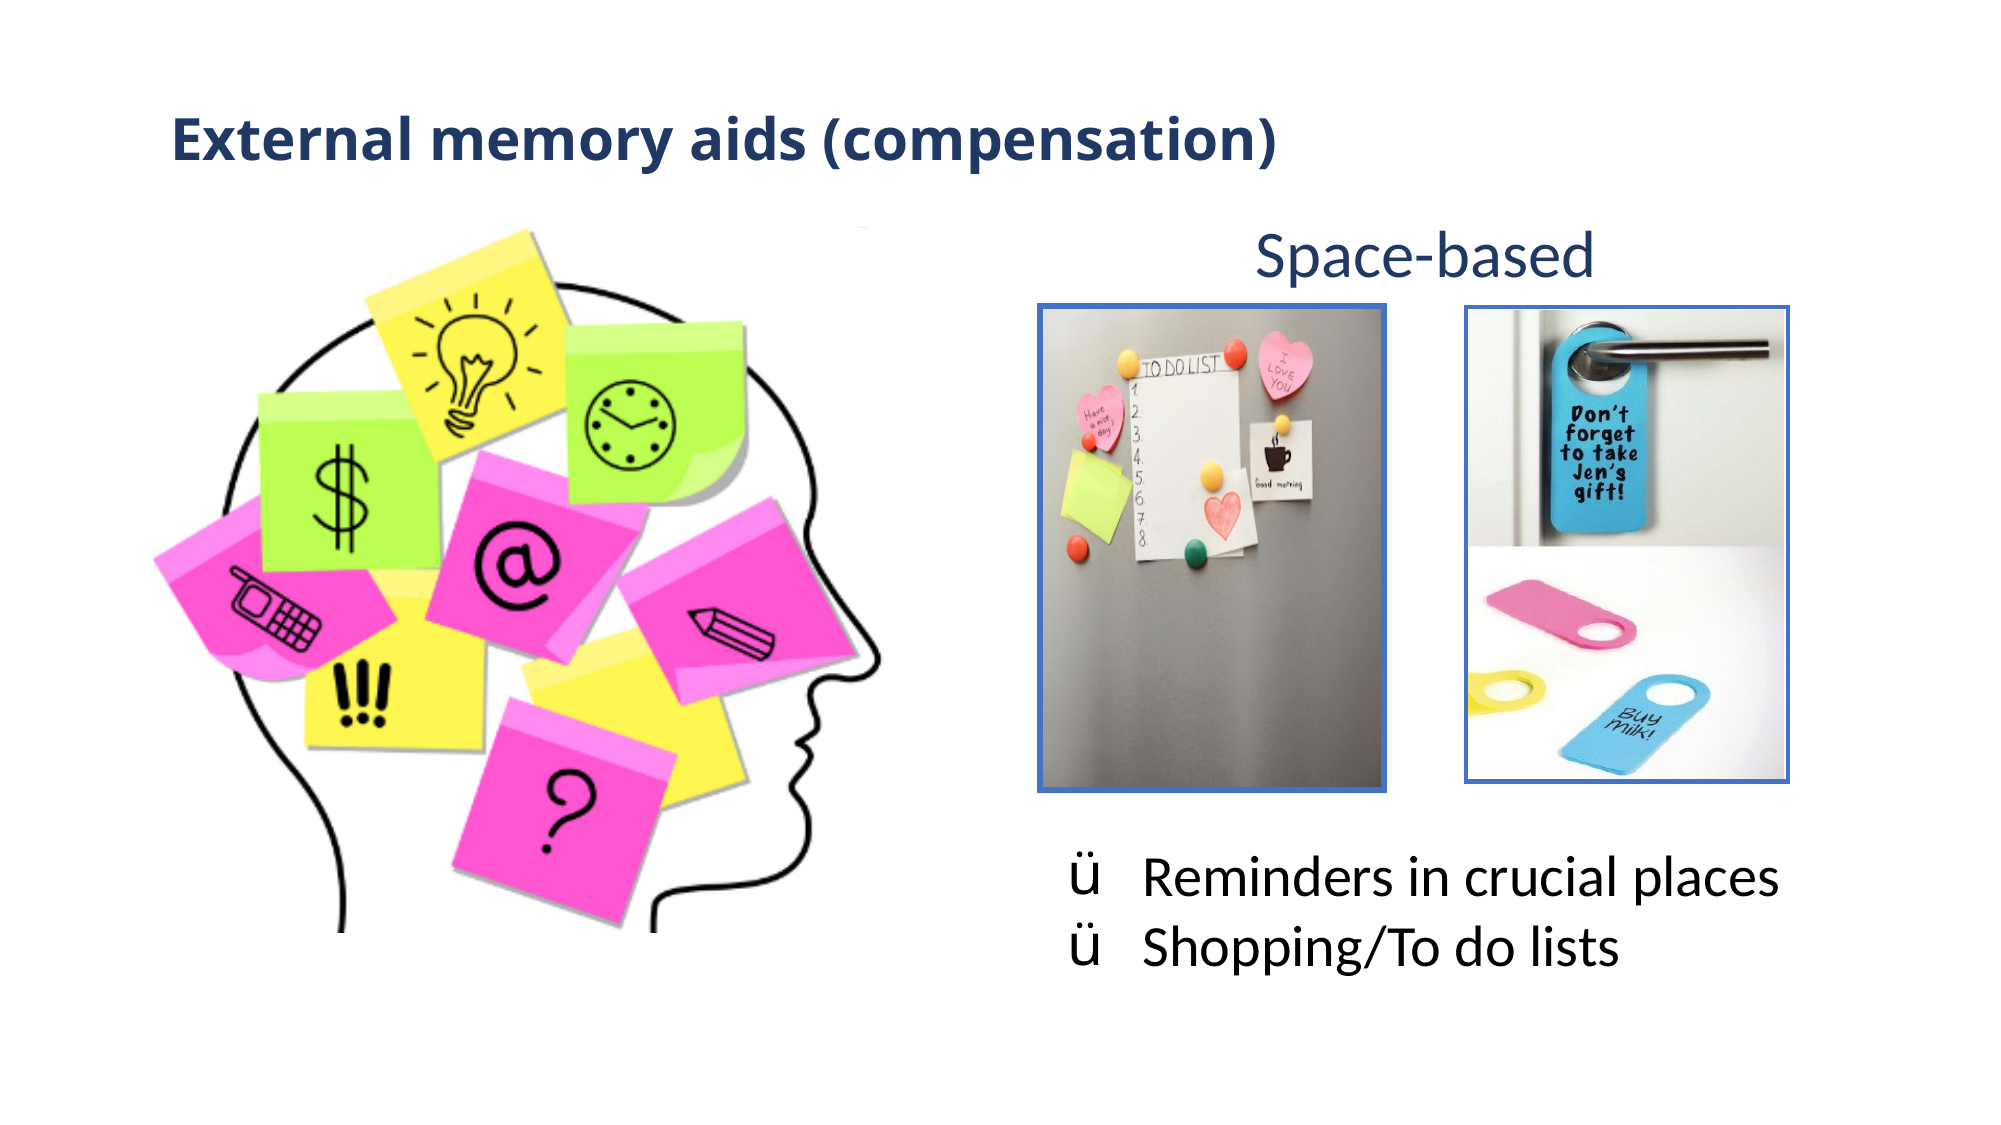

External memory aids (compensation)
Space-based
Reminders in crucial places
Shopping/To do lists